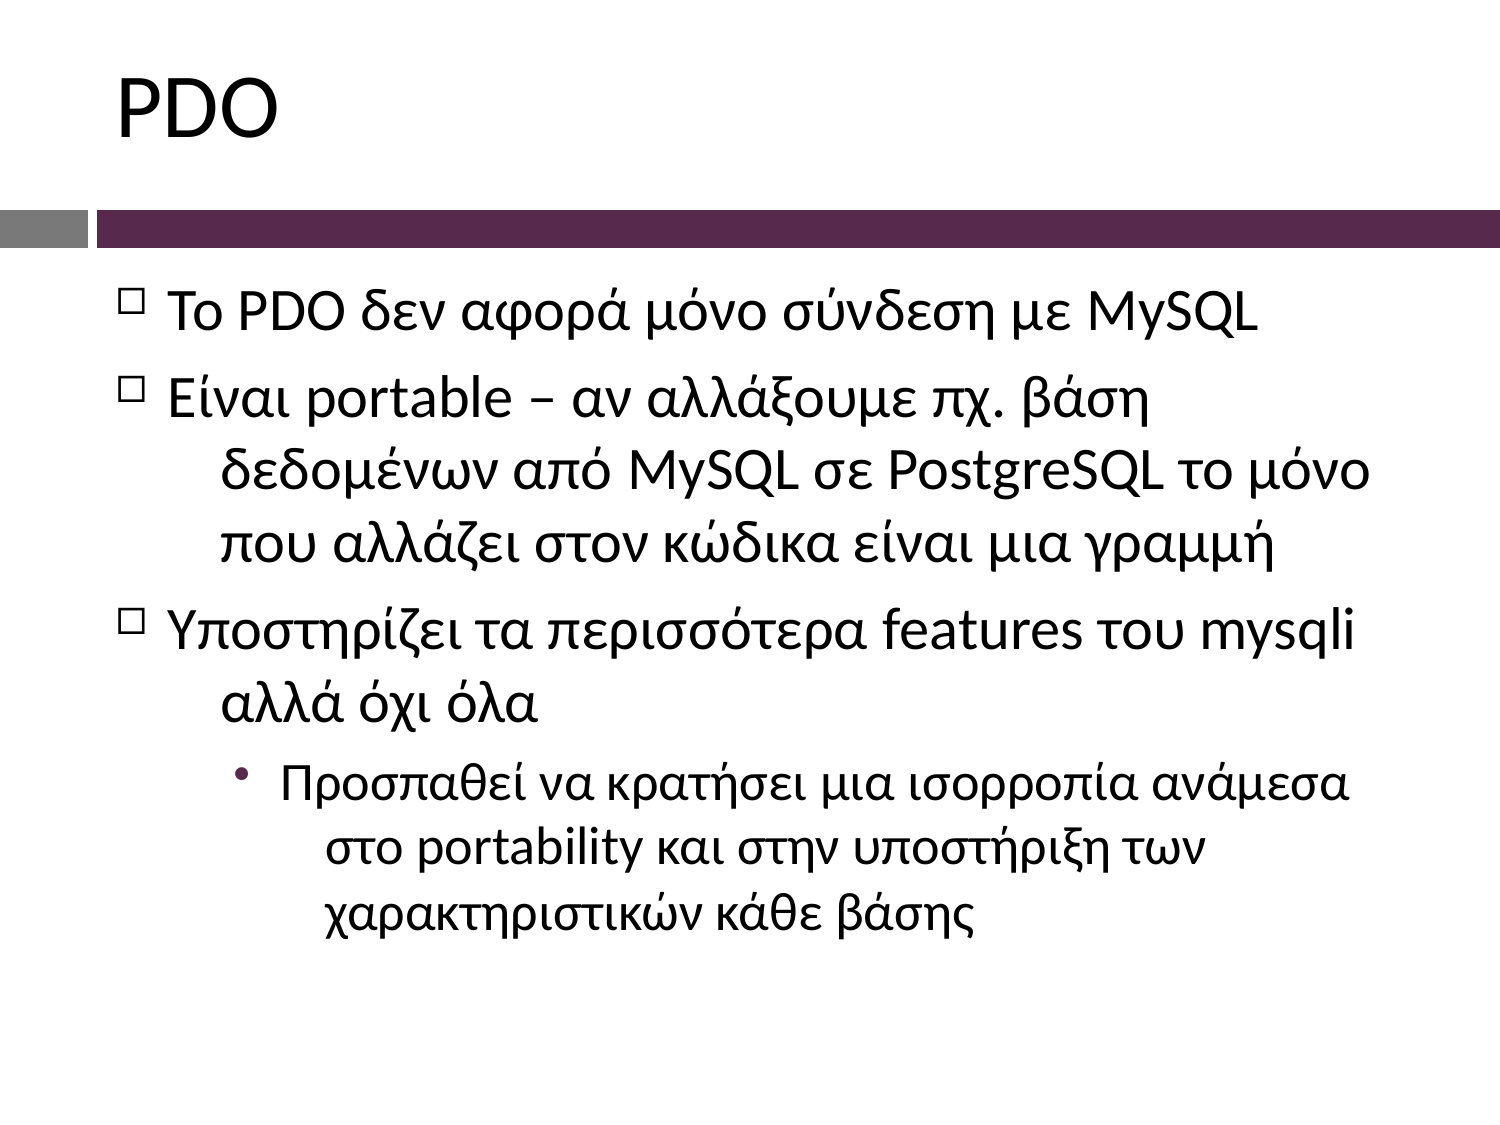

# PDO
Το PDO δεν αφορά μόνο σύνδεση με MySQL
Είναι portable – αν αλλάξουμε πχ. βάση δεδομένων από MySQL σε PostgreSQL το μόνο που αλλάζει στον κώδικα είναι μια γραμμή
Υποστηρίζει τα περισσότερα features του mysqli αλλά όχι όλα
Προσπαθεί να κρατήσει μια ισορροπία ανάμεσα στο portability και στην υποστήριξη των χαρακτηριστικών κάθε βάσης